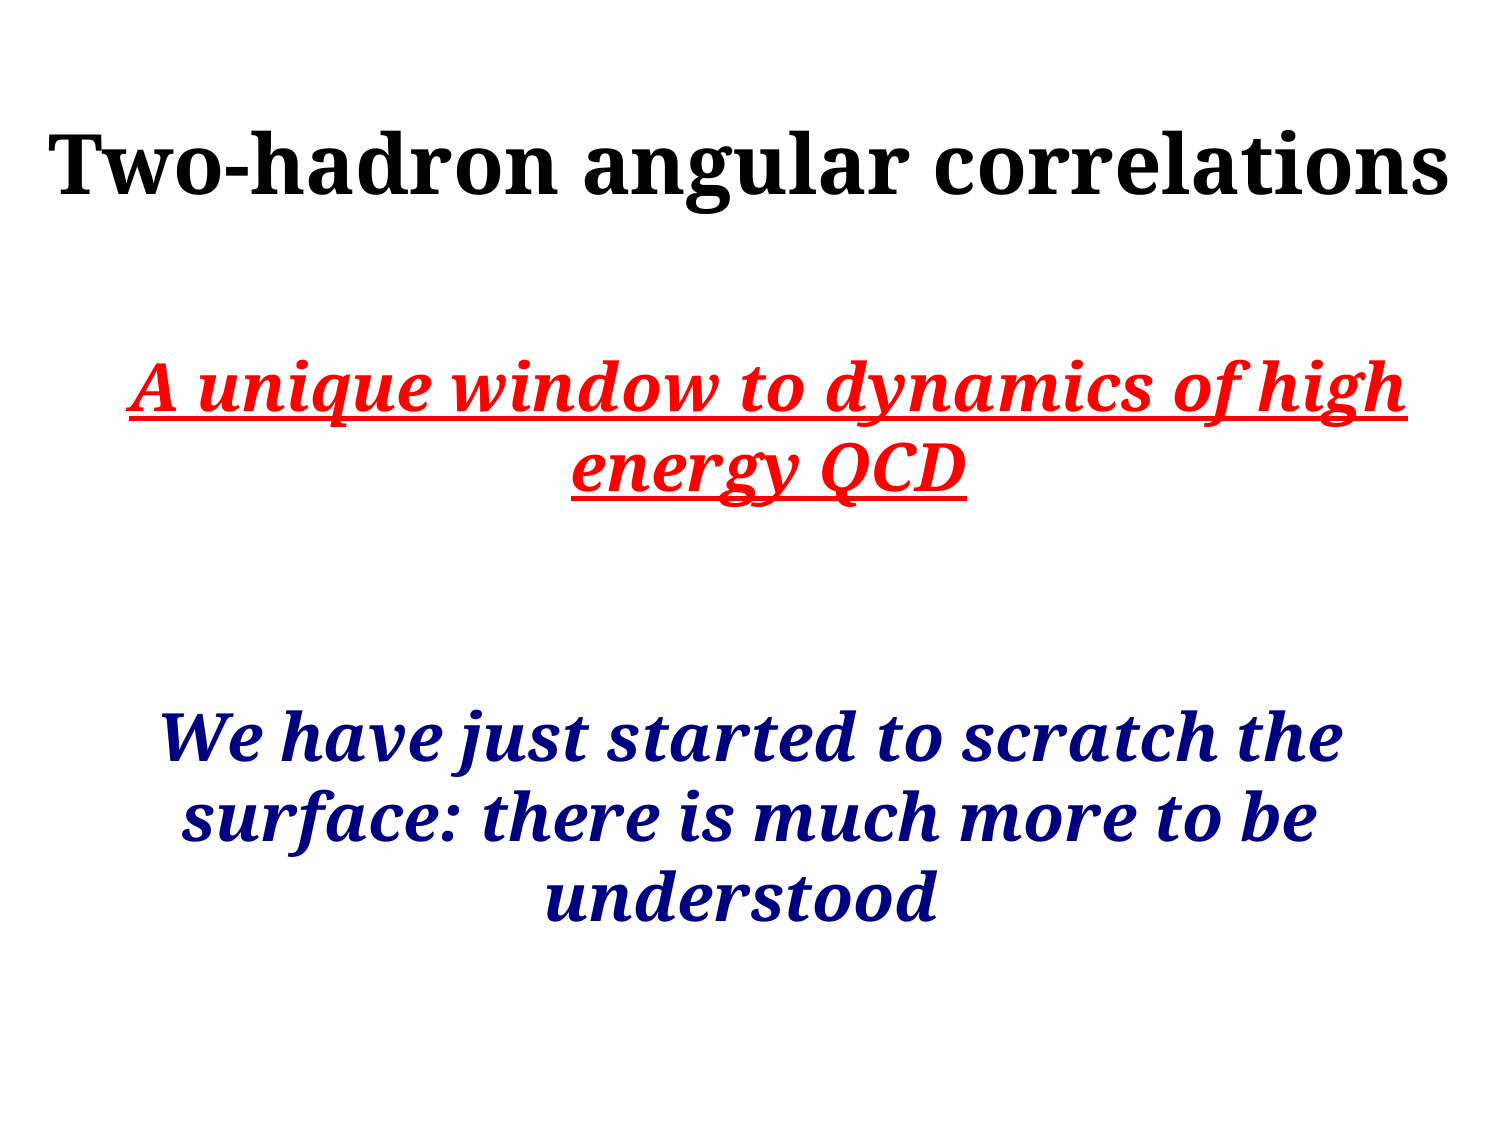

Two-hadron angular correlations
A unique window to dynamics of high energy QCD
We have just started to scratch the surface: there is much more to be understood